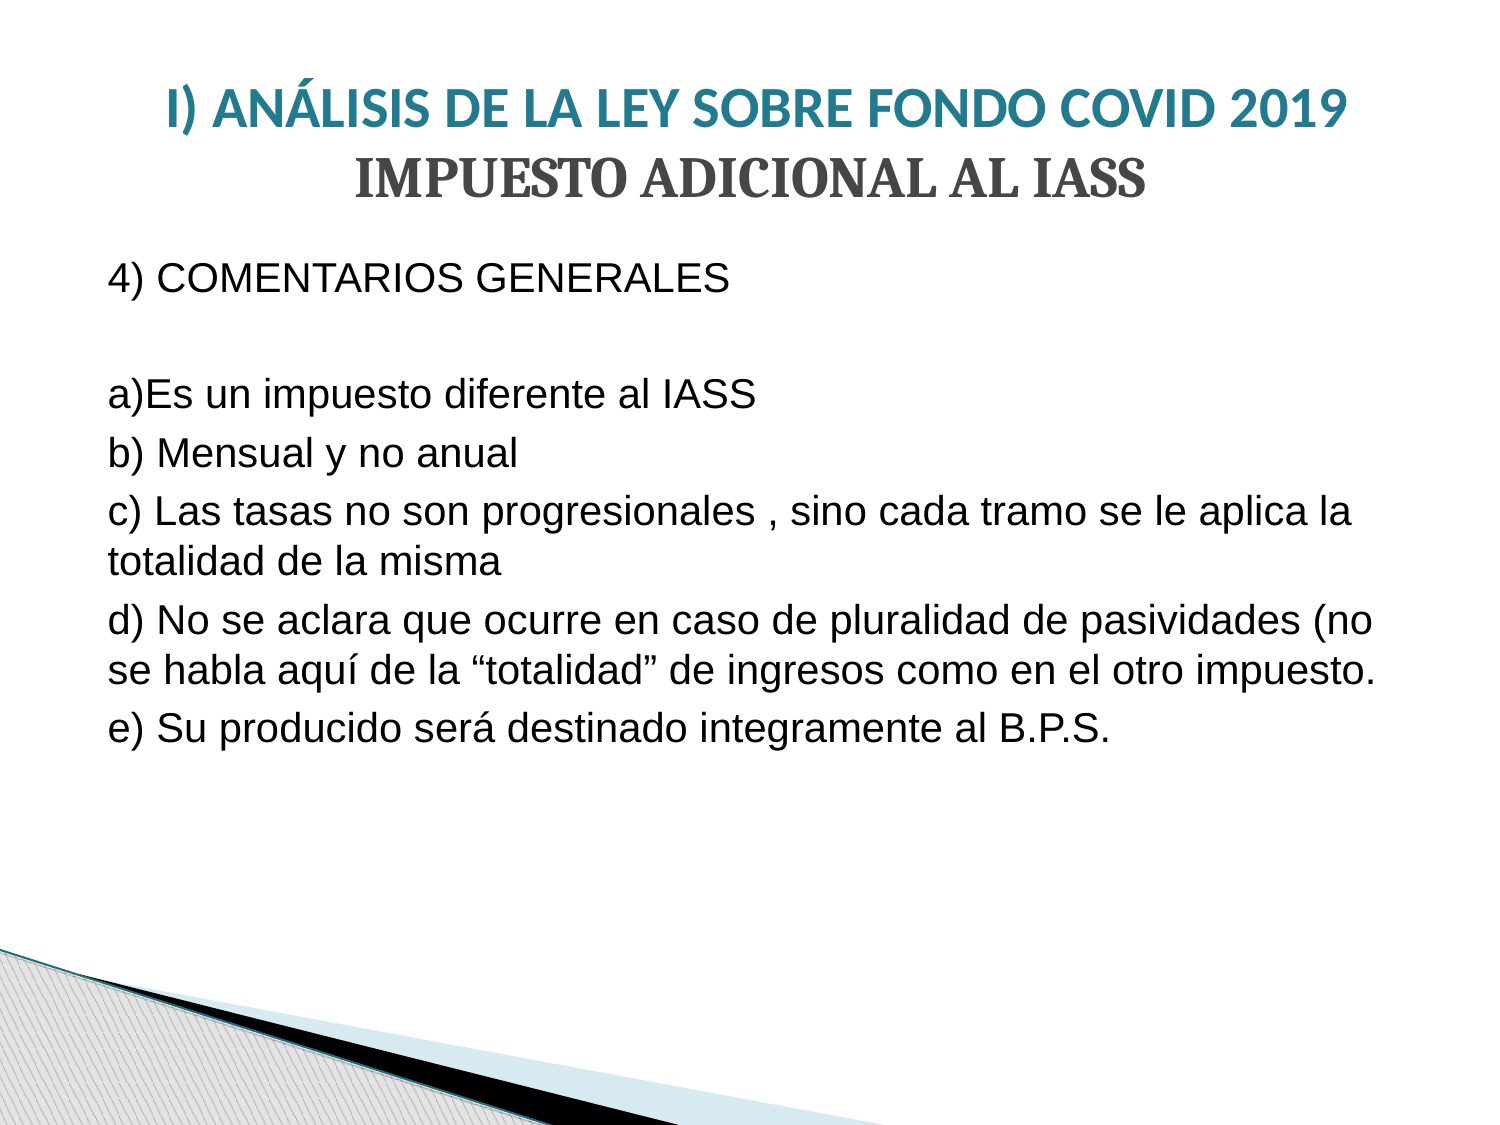

I) ANÁLISIS DE LA LEY SOBRE FONDO COVID 2019
IMPUESTO ADICIONAL AL IASS
# 4) COMENTARIOS GENERALES
a)Es un impuesto diferente al IASS
b) Mensual y no anual
c) Las tasas no son progresionales , sino cada tramo se le aplica la totalidad de la misma
d) No se aclara que ocurre en caso de pluralidad de pasividades (no se habla aquí de la “totalidad” de ingresos como en el otro impuesto.
e) Su producido será destinado integramente al B.P.S.